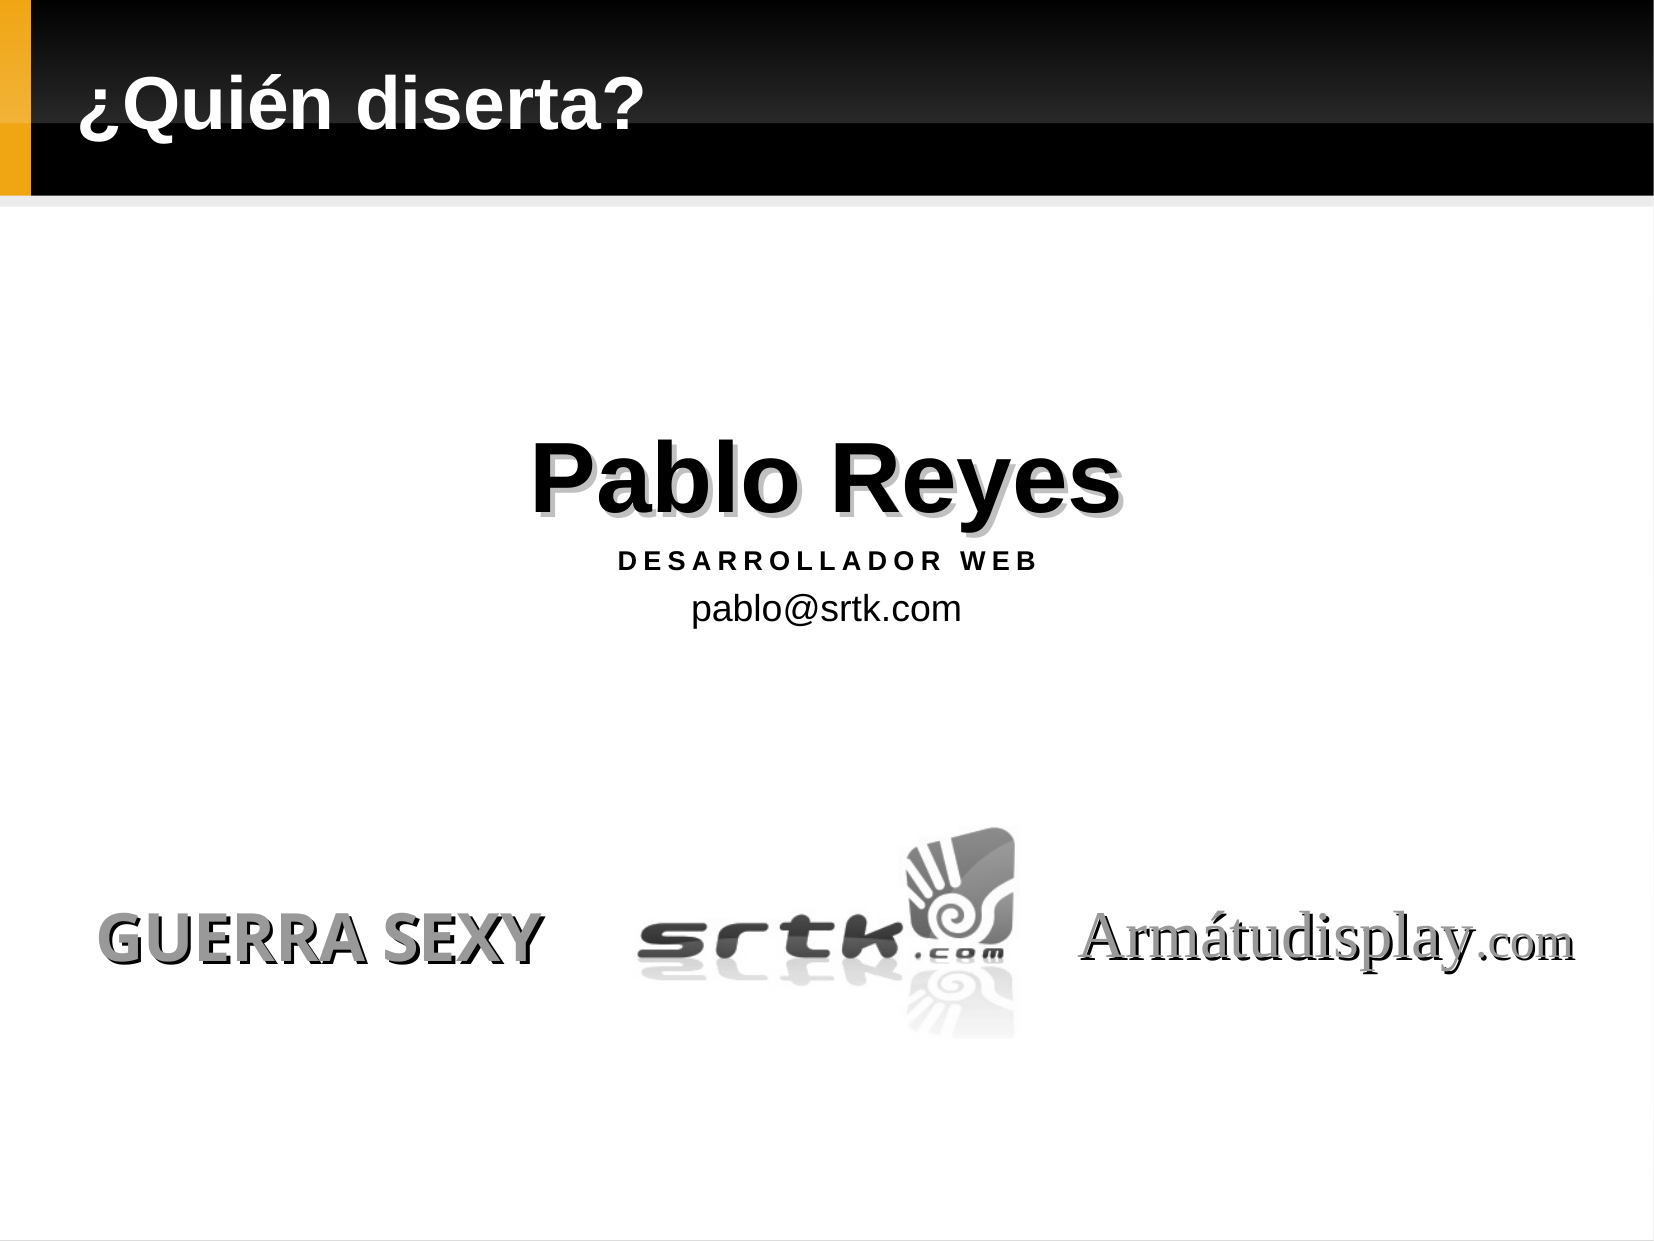

# ¿Quién diserta?
Pablo Reyes
DESARROLLADOR WEB
pablo@srtk.com
GUERRA SEXY
Armátudisplay.com